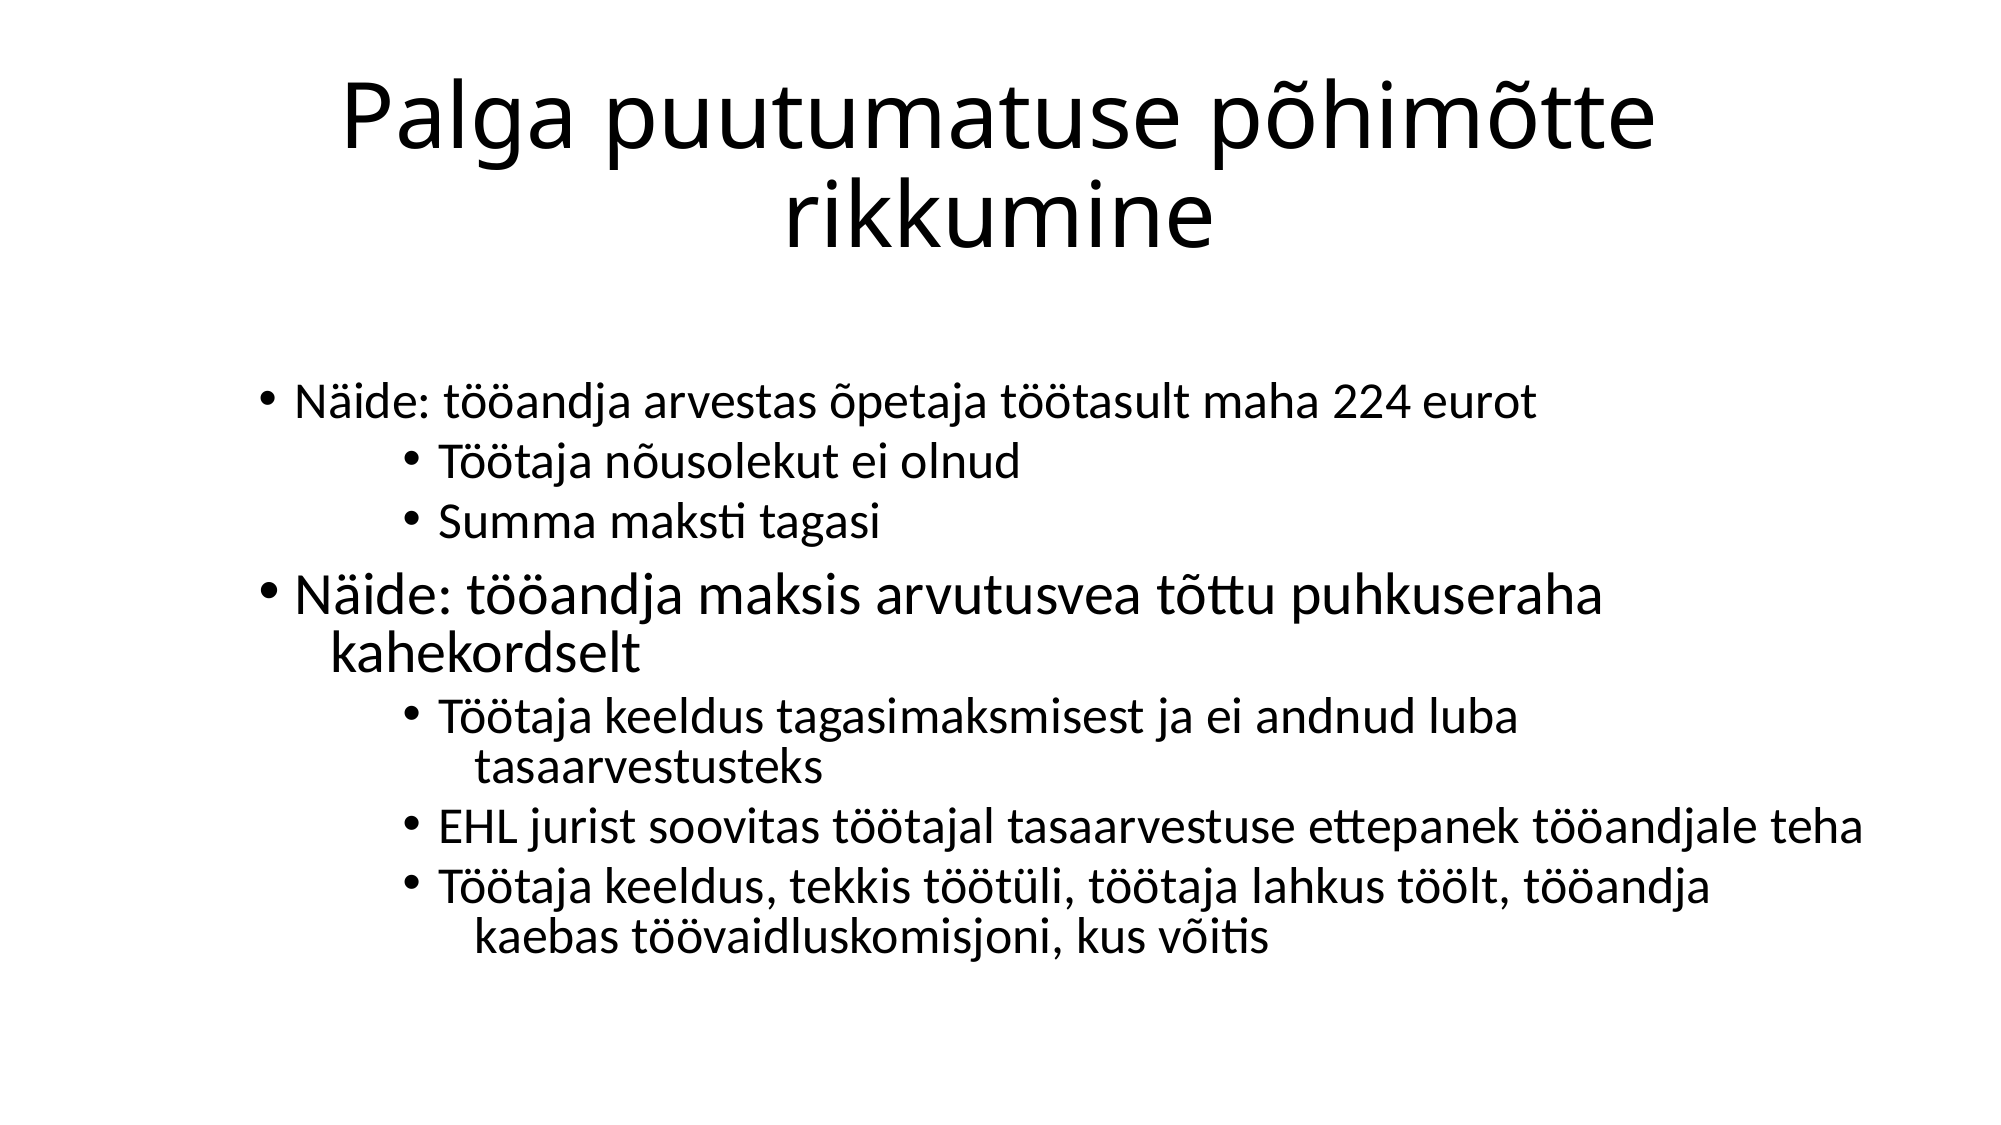

# Palga puutumatuse põhimõtte rikkumine
Näide: tööandja arvestas õpetaja töötasult maha 224 eurot
Töötaja nõusolekut ei olnud
Summa maksti tagasi
Näide: tööandja maksis arvutusvea tõttu puhkuseraha kahekordselt
Töötaja keeldus tagasimaksmisest ja ei andnud luba tasaarvestusteks
EHL jurist soovitas töötajal tasaarvestuse ettepanek tööandjale teha
Töötaja keeldus, tekkis töötüli, töötaja lahkus töölt, tööandja kaebas töövaidluskomisjoni, kus võitis